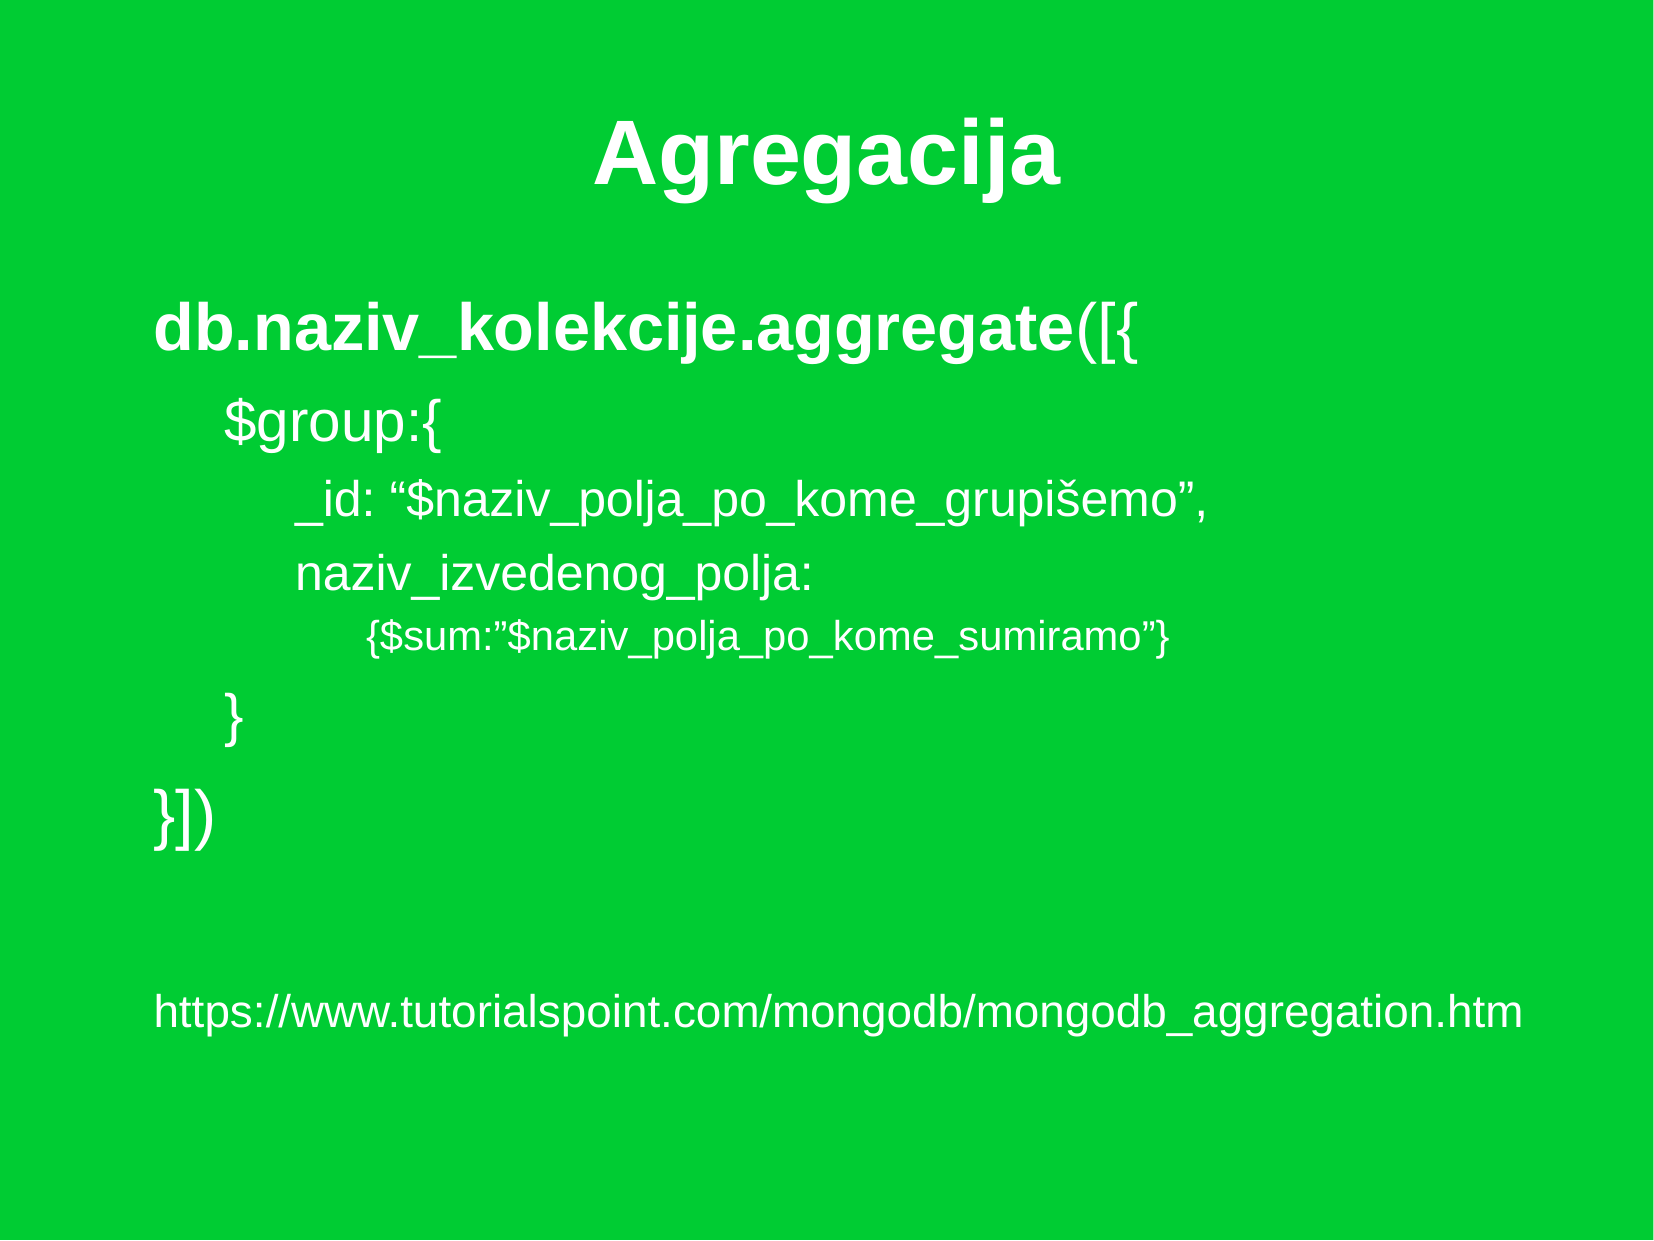

# Agregacija
db.naziv_kolekcije.aggregate([{
$group:{
_id: “$naziv_polja_po_kome_grupišemo”,
naziv_izvedenog_polja:
{$sum:”$naziv_polja_po_kome_sumiramo”}
}
}])
https://www.tutorialspoint.com/mongodb/mongodb_aggregation.htm